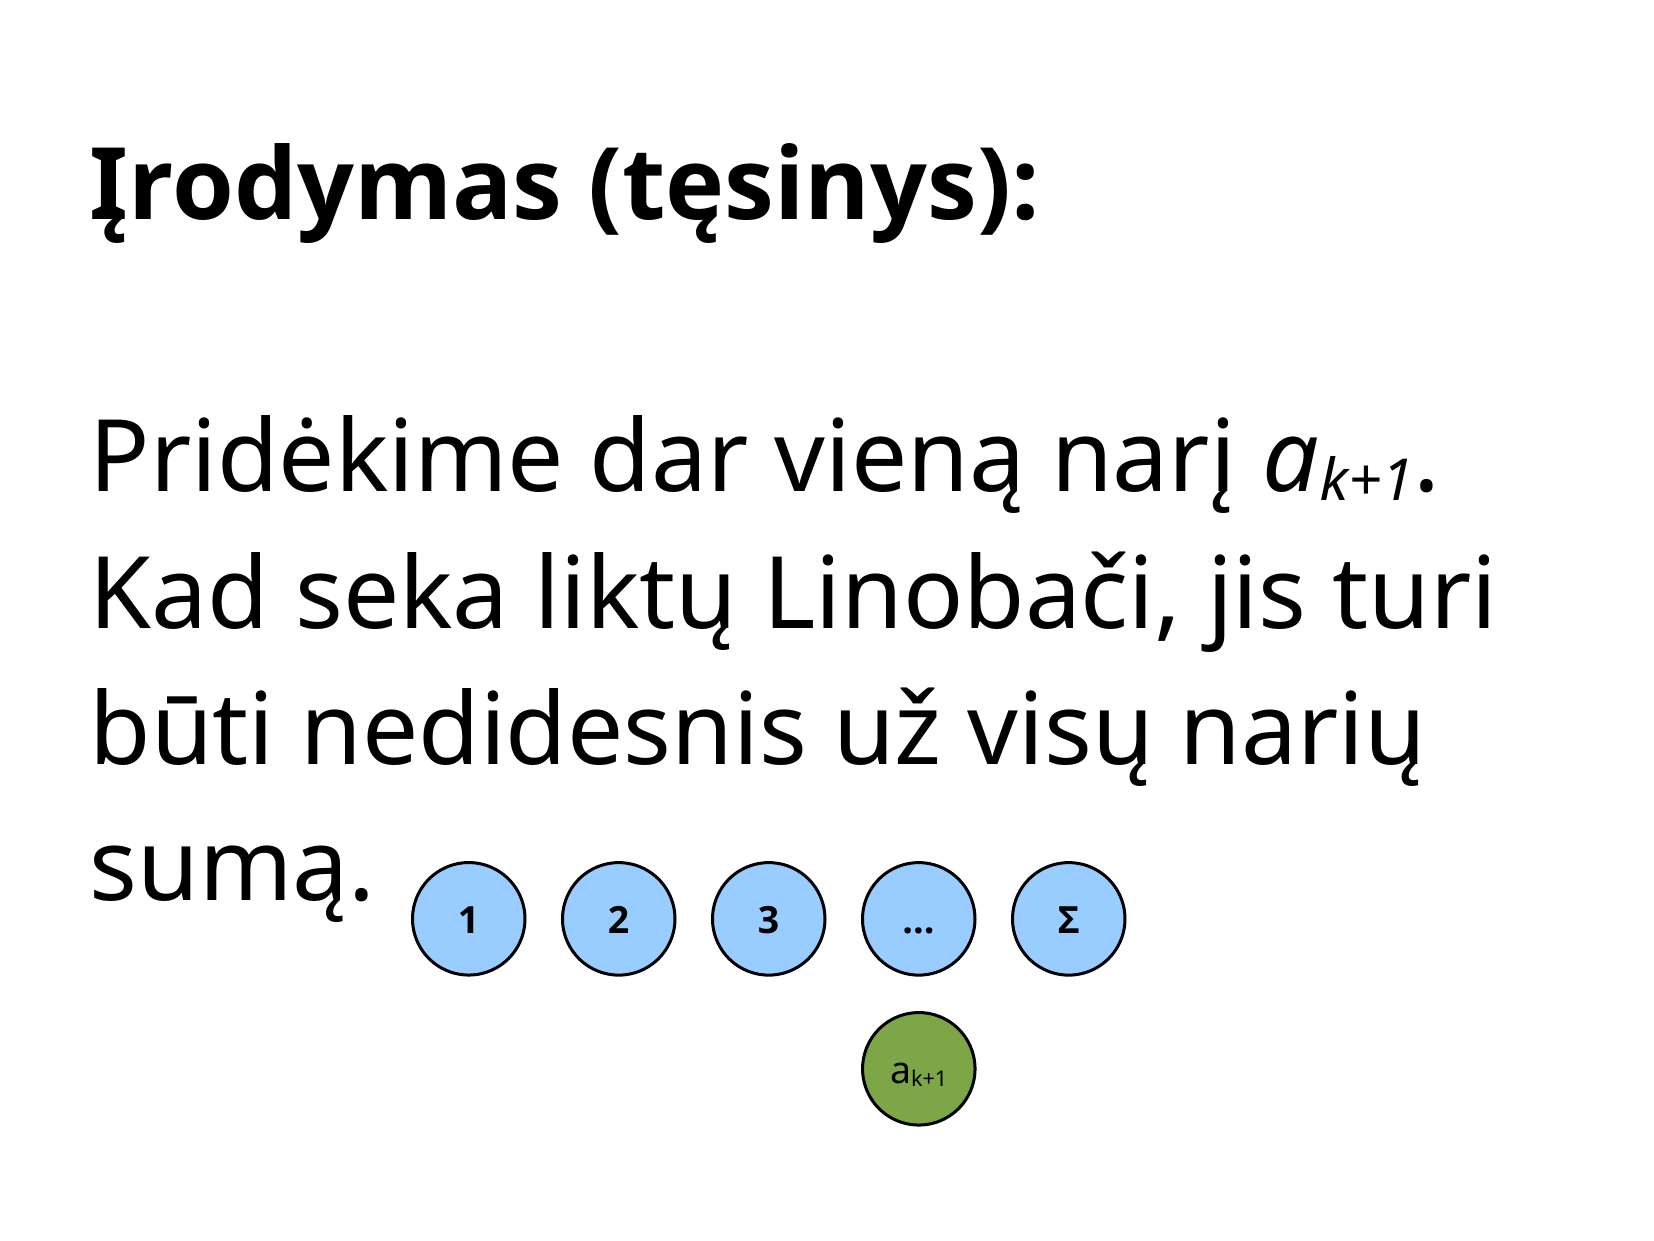

Įrodymas (tęsinys):
Pridėkime dar vieną narį ak+1. Kad seka liktų Linobači, jis turi būti nedidesnis už visų narių sumą.
1
2
3
...
Σ
ak+1